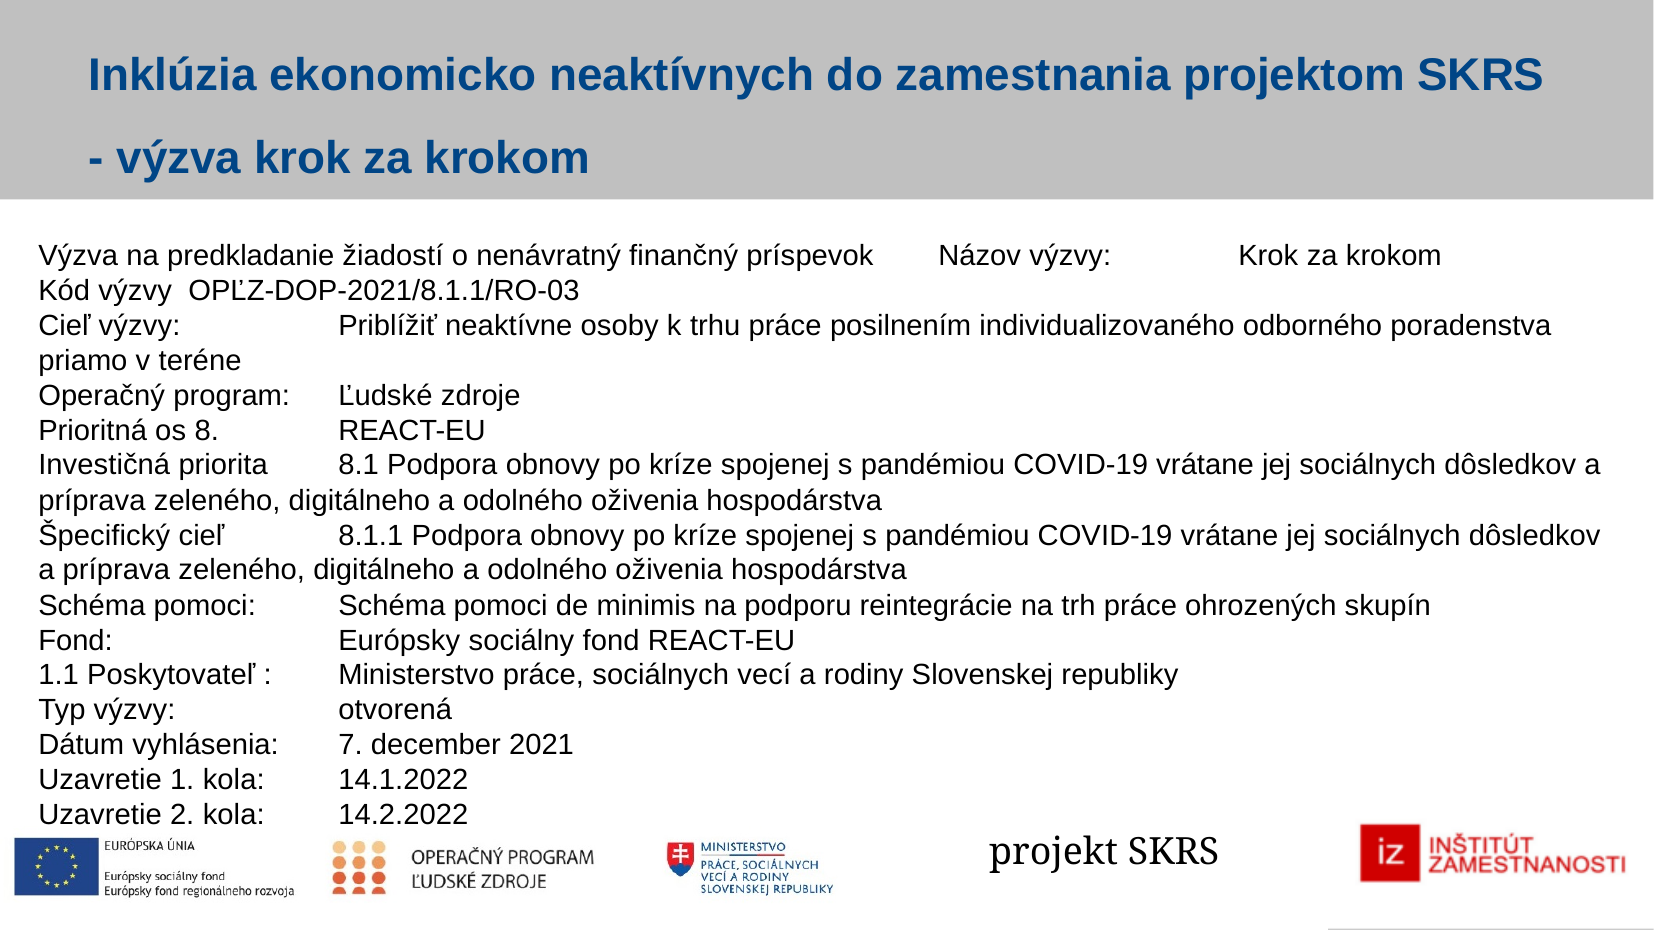

# Inklúzia ekonomicko neaktívnych do zamestnania projektom SKRS - výzva krok za krokom
Výzva na predkladanie žiadostí o nenávratný finančný príspevok 	Názov výzvy:	Krok za krokom
Kód výzvy 	OPĽZ-DOP-2021/8.1.1/RO-03
Cieľ výzvy: 	Priblížiť neaktívne osoby k trhu práce posilnením individualizovaného odborného poradenstva priamo v teréne
Operačný program:	Ľudské zdroje
Prioritná os 8.	REACT-EU
Investičná priorita 	8.1 Podpora obnovy po kríze spojenej s pandémiou COVID-19 vrátane jej sociálnych dôsledkov a príprava zeleného, digitálneho a odolného oživenia hospodárstva
Špecifický cieľ	8.1.1 Podpora obnovy po kríze spojenej s pandémiou COVID-19 vrátane jej sociálnych dôsledkov a príprava zeleného, digitálneho a odolného oživenia hospodárstva
Schéma pomoci: 	Schéma pomoci de minimis na podporu reintegrácie na trh práce ohrozených skupín
Fond:		Európsky sociálny fond REACT-EU
1.1 Poskytovateľ :	Ministerstvo práce, sociálnych vecí a rodiny Slovenskej republiky
Typ výzvy: 		otvorená
Dátum vyhlásenia:	7. december 2021
Uzavretie 1. kola:	14.1.2022
Uzavretie 2. kola: 	14.2.2022